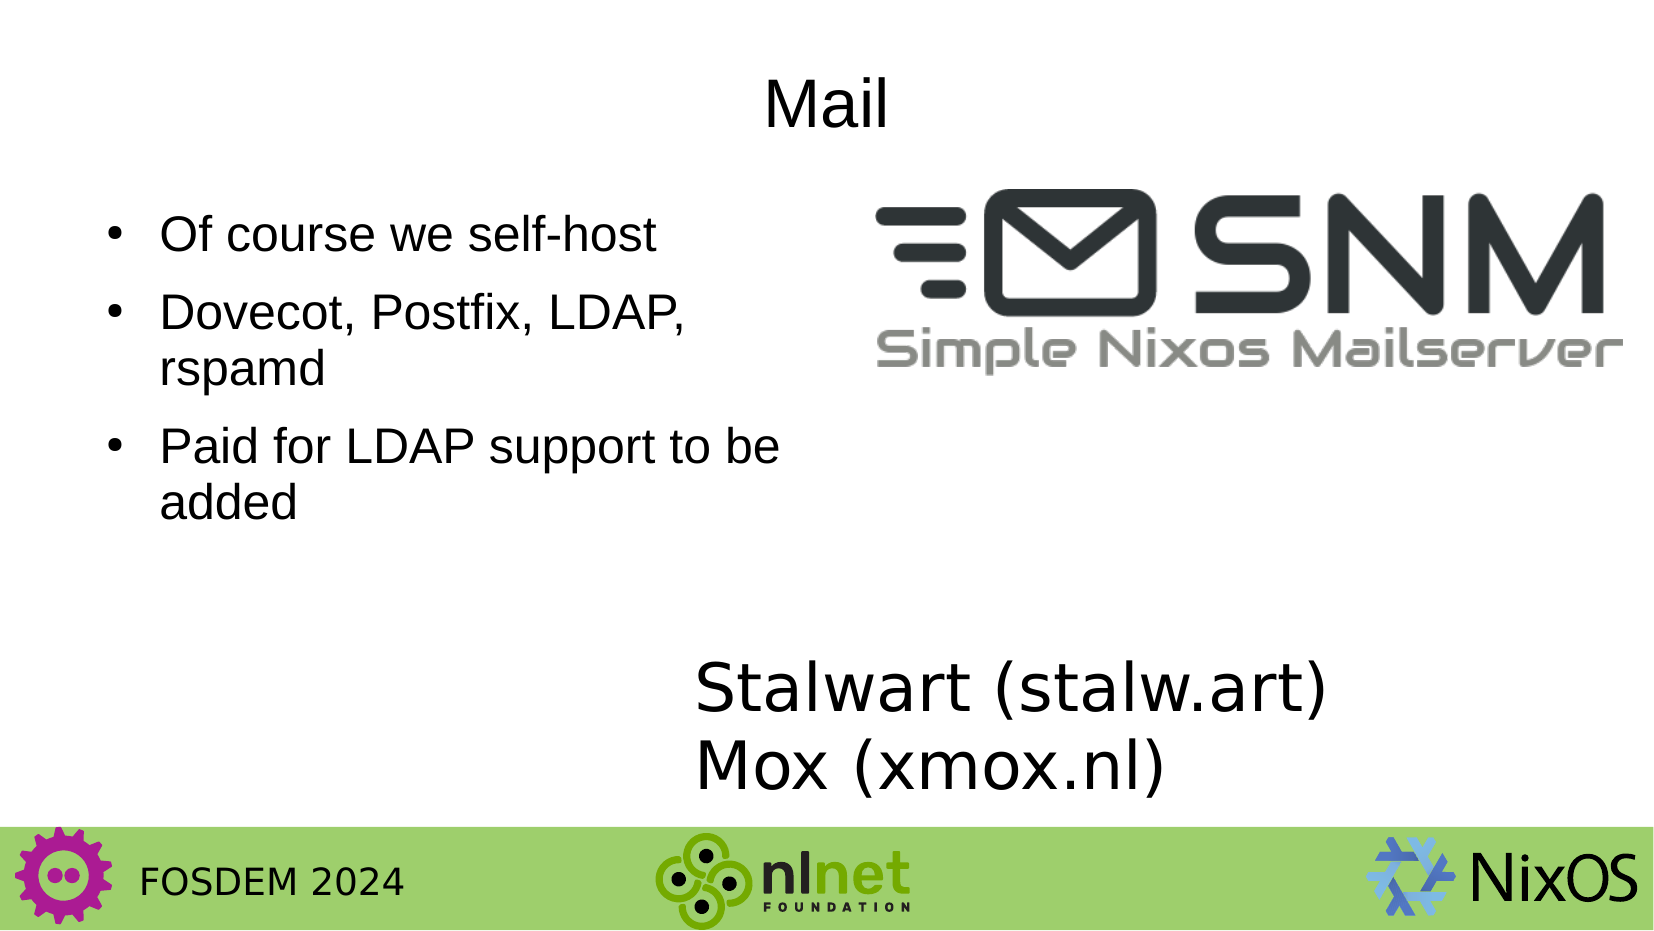

# Mail
Of course we self-host
Dovecot, Postfix, LDAP, rspamd
Paid for LDAP support to be added
Stalwart (stalw.art)
Mox (xmox.nl)